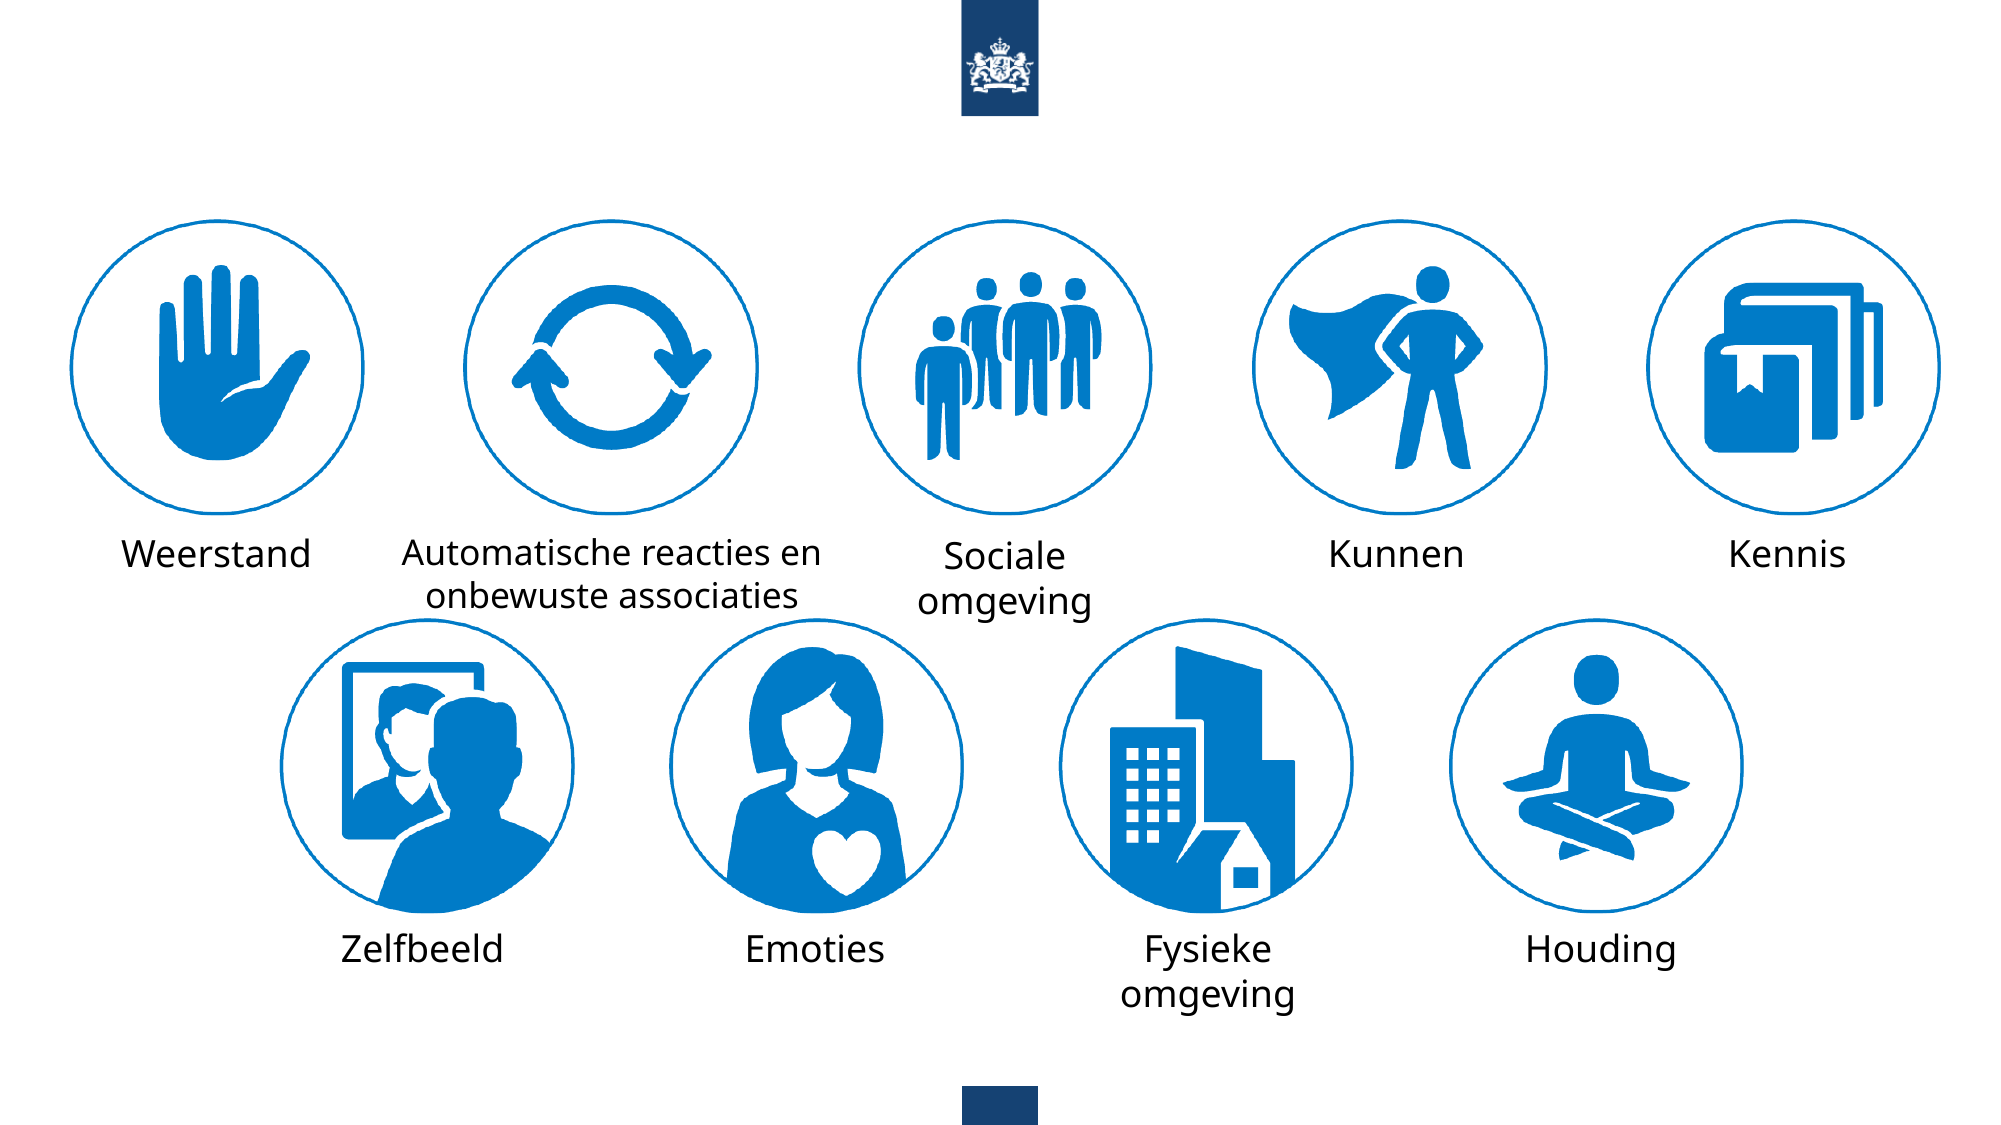

Weerstand
Automatische reacties en onbewuste associaties
Kunnen
Kennis
Sociale omgeving
Zelfbeeld
Emoties
Fysieke omgeving
Houding